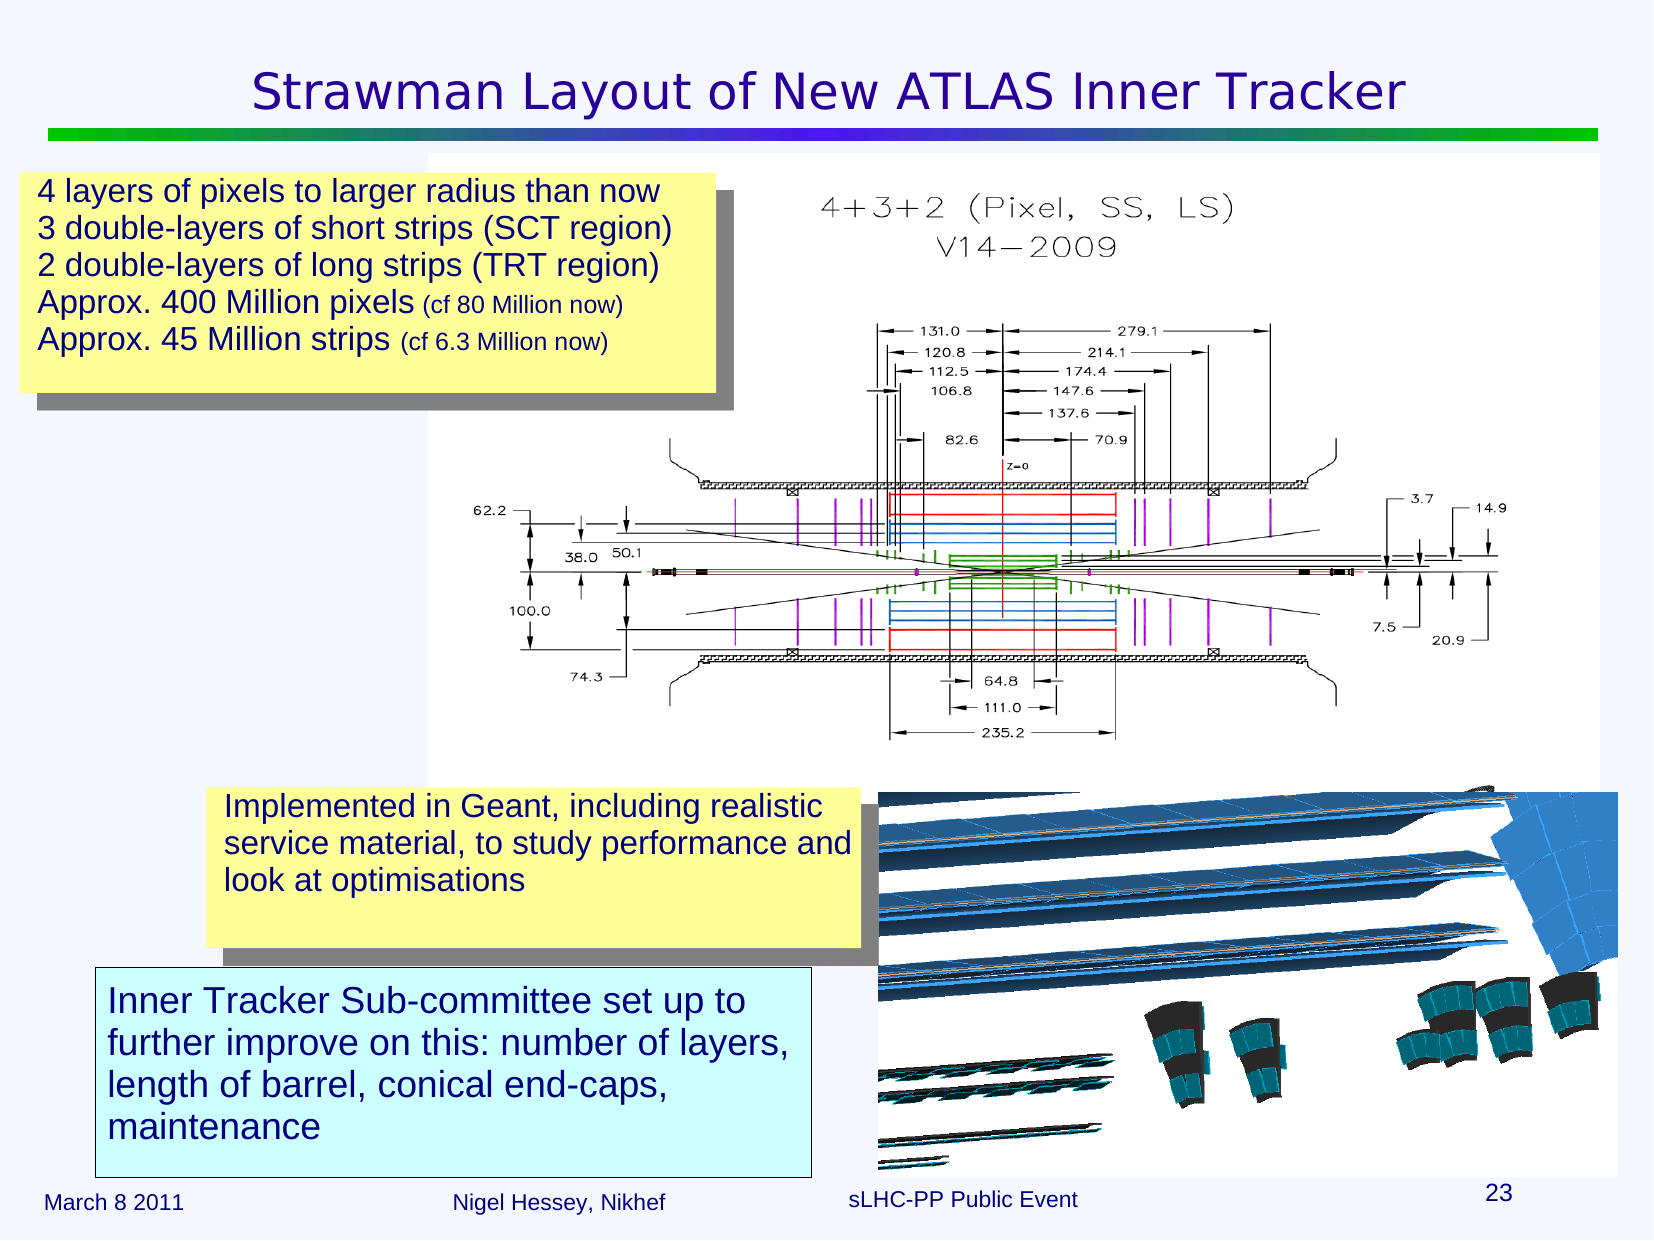

# Strawman Layout of New ATLAS Inner Tracker
4 layers of pixels to larger radius than now
3 double-layers of short strips (SCT region)
2 double-layers of long strips (TRT region)
Approx. 400 Million pixels (cf 80 Million now)
Approx. 45 Million strips (cf 6.3 Million now)
Implemented in Geant, including realistic service material, to study performance and look at optimisations
Inner Tracker Sub-committee set up to further improve on this: number of layers, length of barrel, conical end-caps, maintenance